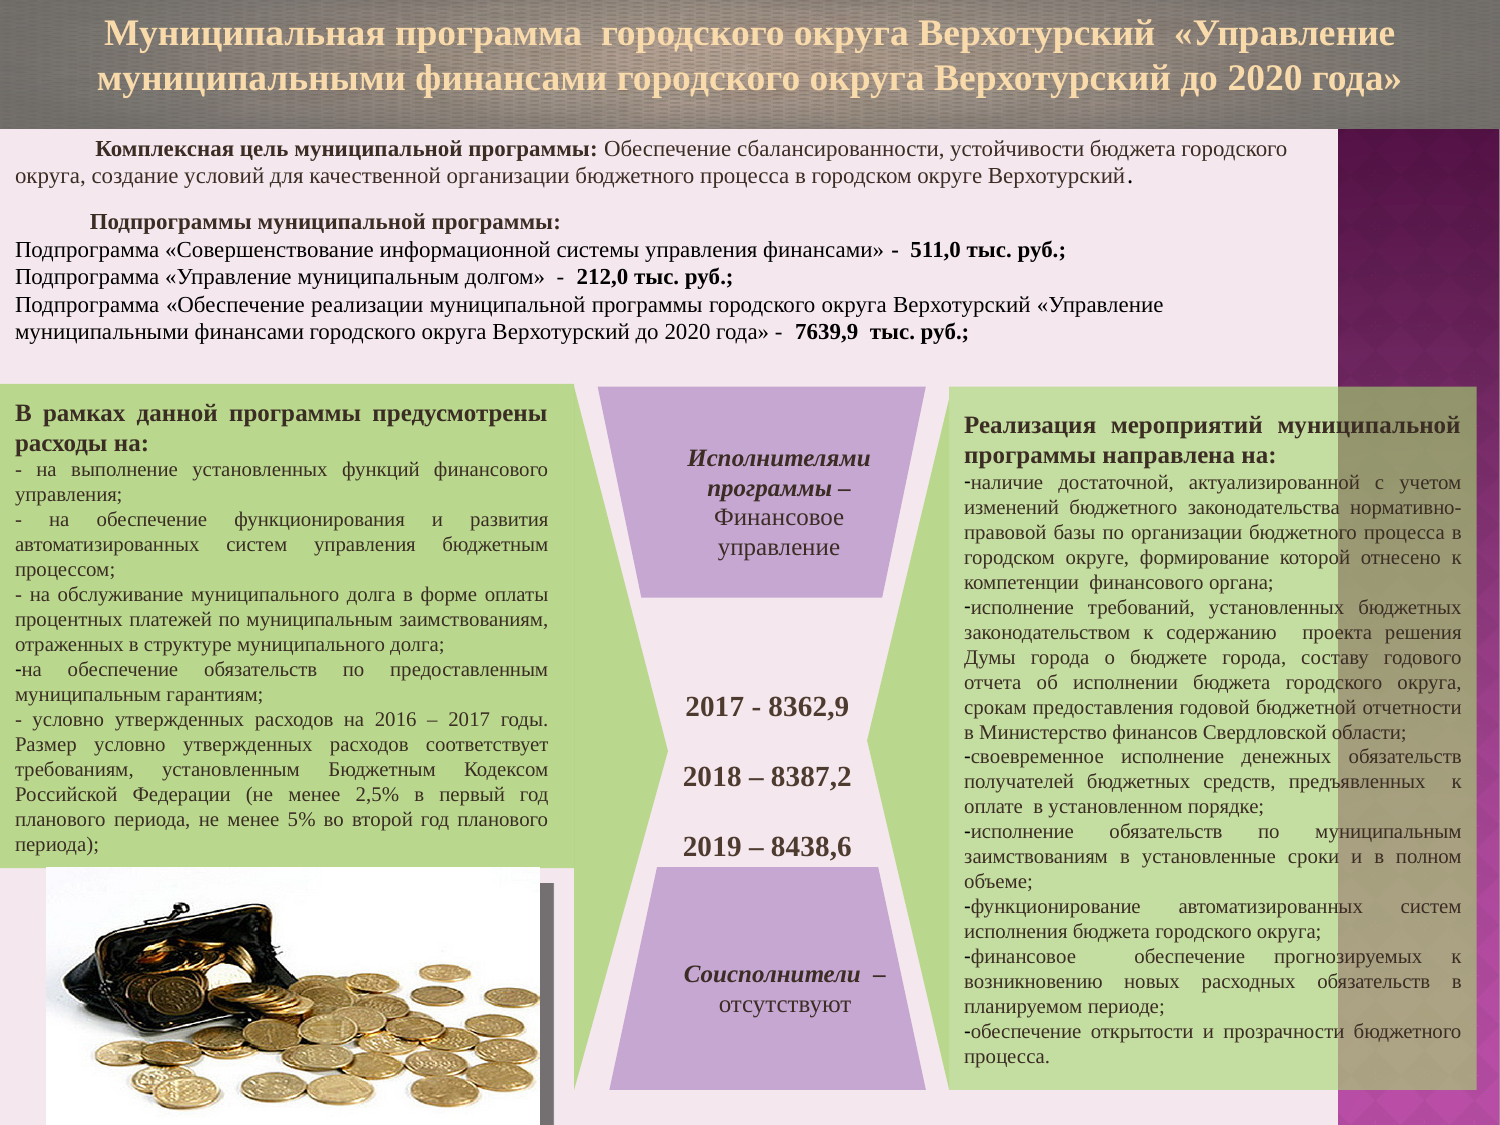

Муниципальная программа городского округа Верхотурский «Управление муниципальными финансами городского округа Верхотурский до 2020 года»
 Комплексная цель муниципальной программы: Обеспечение сбалансированности, устойчивости бюджета городского округа, создание условий для качественной организации бюджетного процесса в городском округе Верхотурский.
 Подпрограммы муниципальной программы:
Подпрограмма «Совершенствование информационной системы управления финансами» - 511,0 тыс. руб.;
Подпрограмма «Управление муниципальным долгом» - 212,0 тыс. руб.;
Подпрограмма «Обеспечение реализации муниципальной программы городского округа Верхотурский «Управление муниципальными финансами городского округа Верхотурский до 2020 года» - 7639,9 тыс. руб.;
В рамках данной программы предусмотрены расходы на:
- на выполнение установленных функций финансового управления;
- на обеспечение функционирования и развития автоматизированных систем управления бюджетным процессом;
- на обслуживание муниципального долга в форме оплаты процентных платежей по муниципальным заимствованиям, отраженных в структуре муниципального долга;
на обеспечение обязательств по предоставленным муниципальным гарантиям;
- условно утвержденных расходов на 2016 – 2017 годы. Размер условно утвержденных расходов соответствует требованиям, установленным Бюджетным Кодексом Российской Федерации (не менее 2,5% в первый год планового периода, не менее 5% во второй год планового периода);
Реализация мероприятий муниципальной программы направлена на:
наличие достаточной, актуализированной с учетом изменений бюджетного законодательства нормативно-правовой базы по организации бюджетного процесса в городском округе, формирование которой отнесено к компетенции финансового органа;
исполнение требований, установленных бюджетных законодательством к содержанию проекта решения Думы города о бюджете города, составу годового отчета об исполнении бюджета городского округа, срокам предоставления годовой бюджетной отчетности в Министерство финансов Свердловской области;
своевременное исполнение денежных обязательств получателей бюджетных средств, предъявленных к оплате в установленном порядке;
исполнение обязательств по муниципальным заимствованиям в установленные сроки и в полном объеме;
функционирование автоматизированных систем исполнения бюджета городского округа;
финансовое обеспечение прогнозируемых к возникновению новых расходных обязательств в планируемом периоде;
обеспечение открытости и прозрачности бюджетного процесса.
Исполнителями программы –
Финансовое
управление
2017 - 8362,9
2018 – 8387,2
2019 – 8438,6
Соисполнители –
отсутствуют